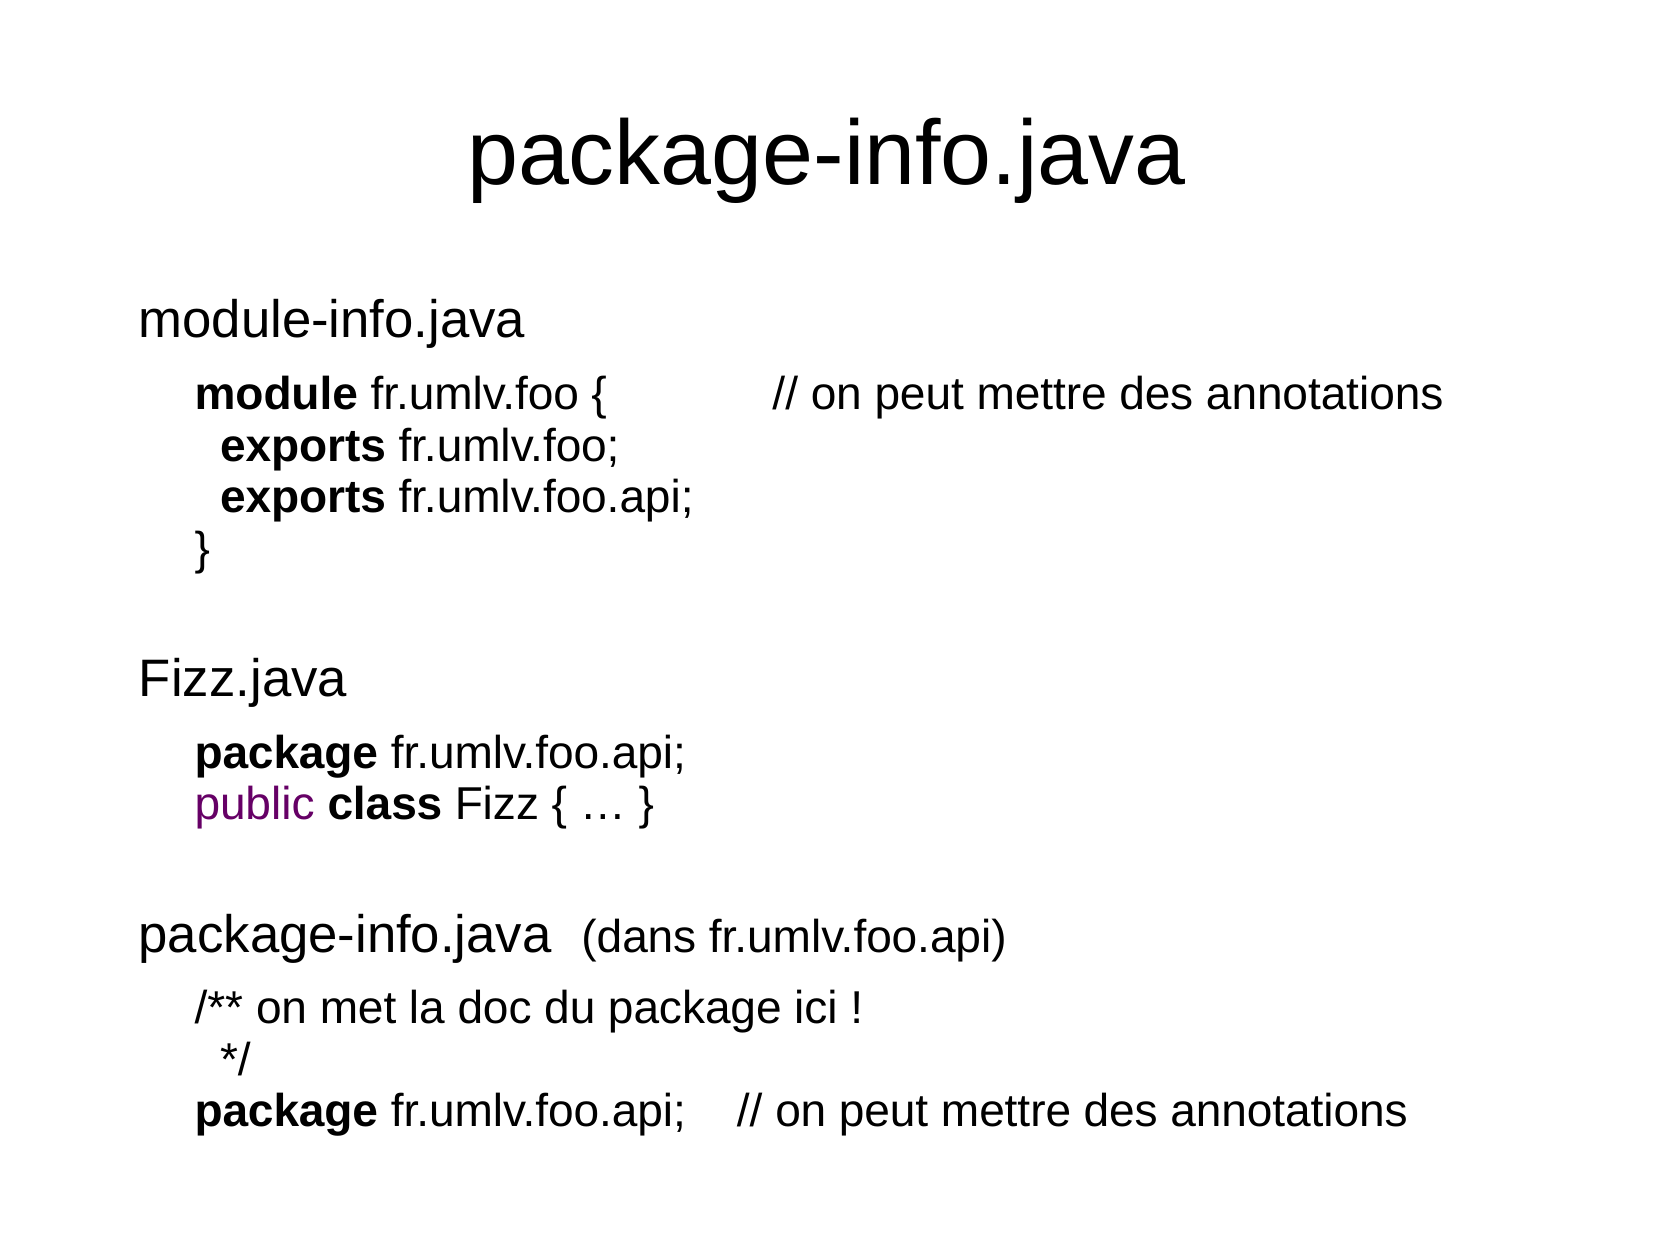

# package-info.java
module-info.java
module fr.umlv.foo { // on peut mettre des annotations
 exports fr.umlv.foo;
 exports fr.umlv.foo.api;
}
Fizz.java
package fr.umlv.foo.api;
public class Fizz { … }
package-info.java (dans fr.umlv.foo.api)
/** on met la doc du package ici !
 */
package fr.umlv.foo.api; // on peut mettre des annotations